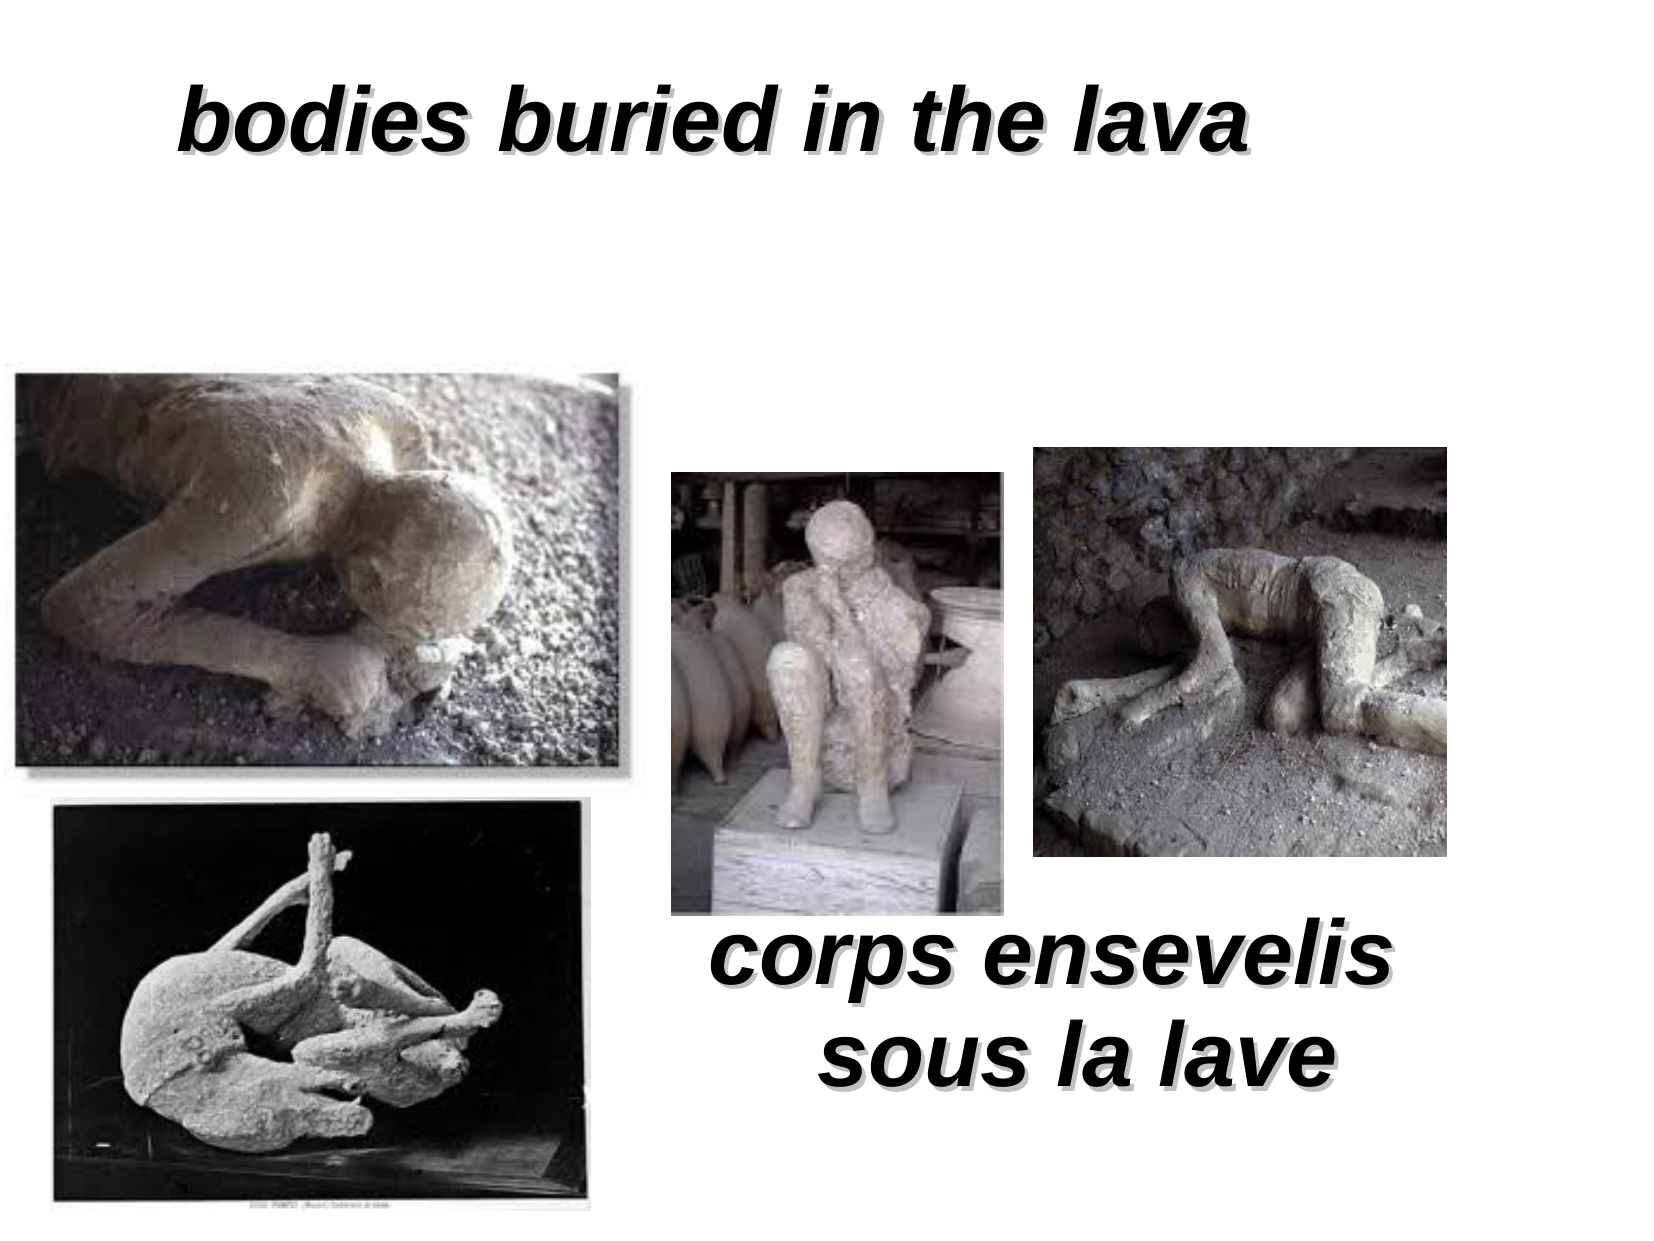

# bodies buried in the lava
corps ensevelis sous la lave